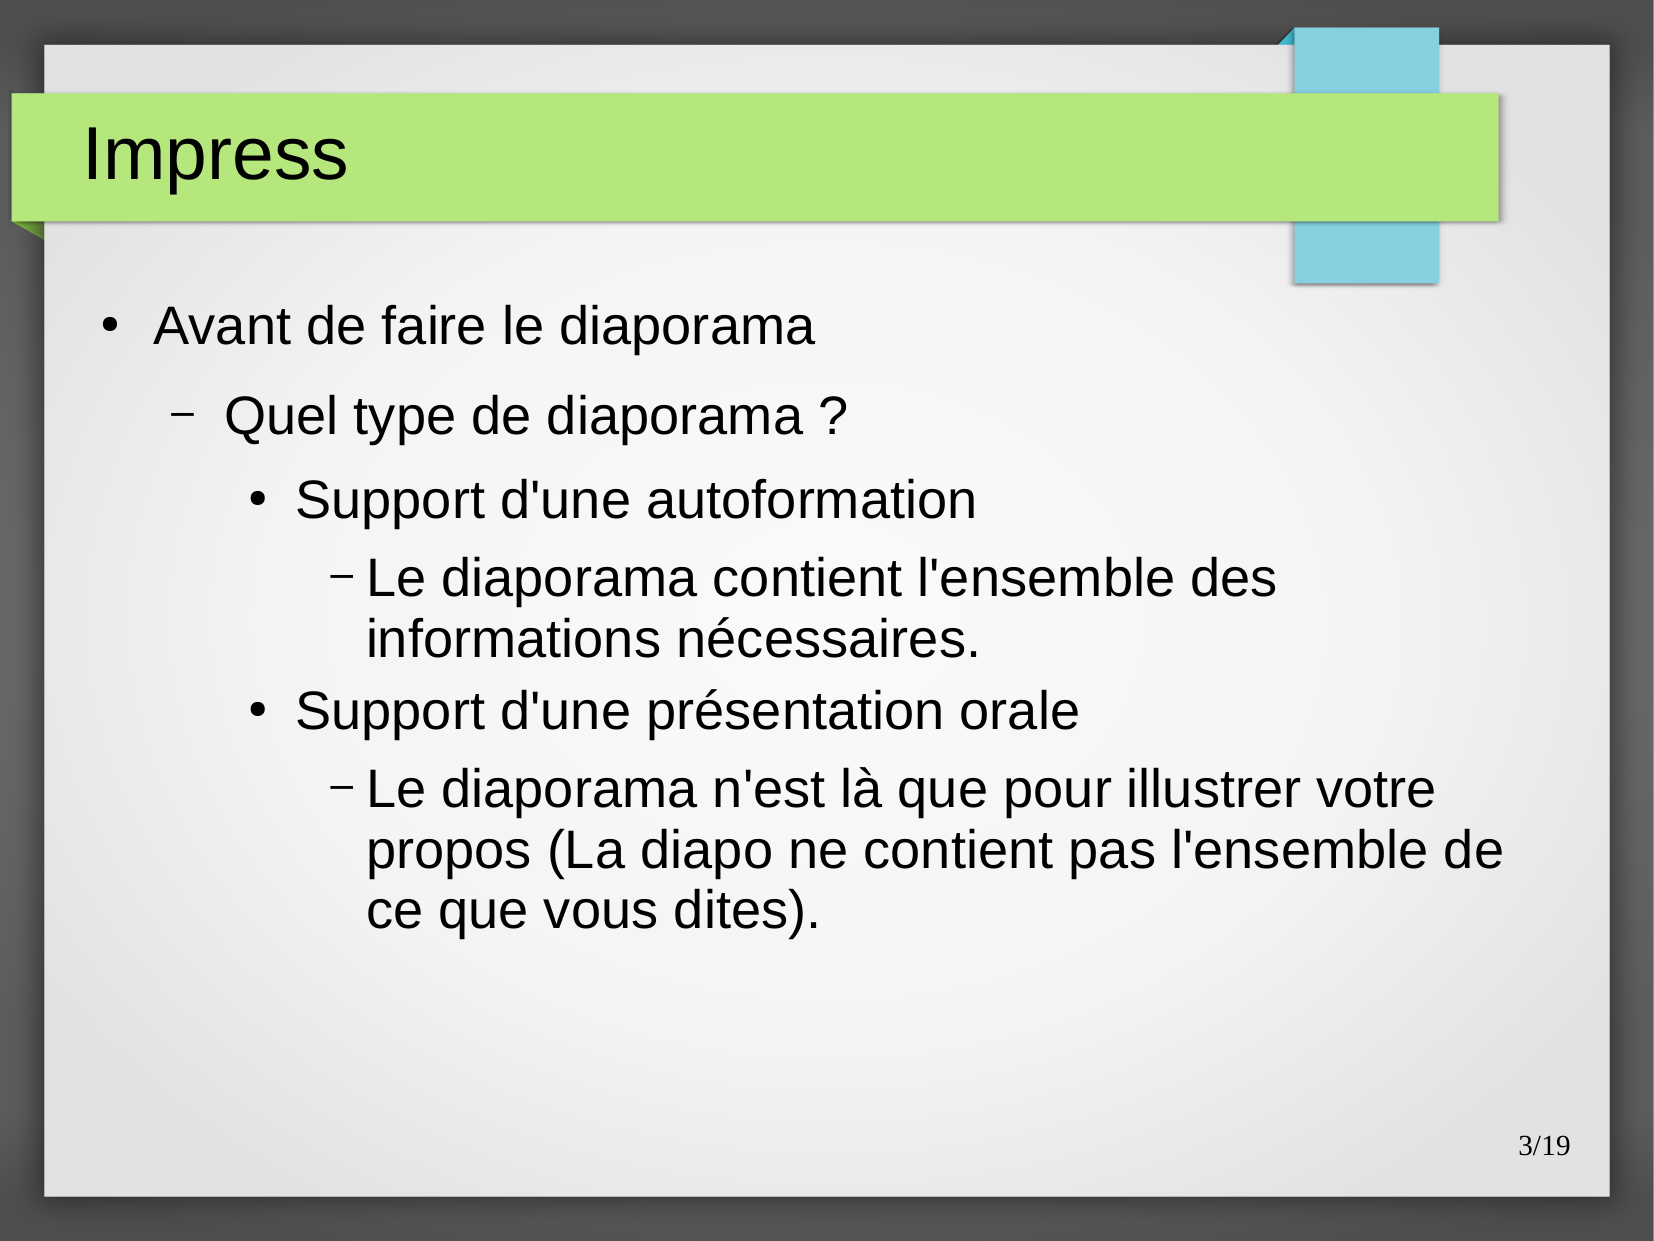

# Impress
Avant de faire le diaporama
Quel type de diaporama ?
Support d'une autoformation
Le diaporama contient l'ensemble des informations nécessaires.
Support d'une présentation orale
Le diaporama n'est là que pour illustrer votre propos (La diapo ne contient pas l'ensemble de ce que vous dites).
3